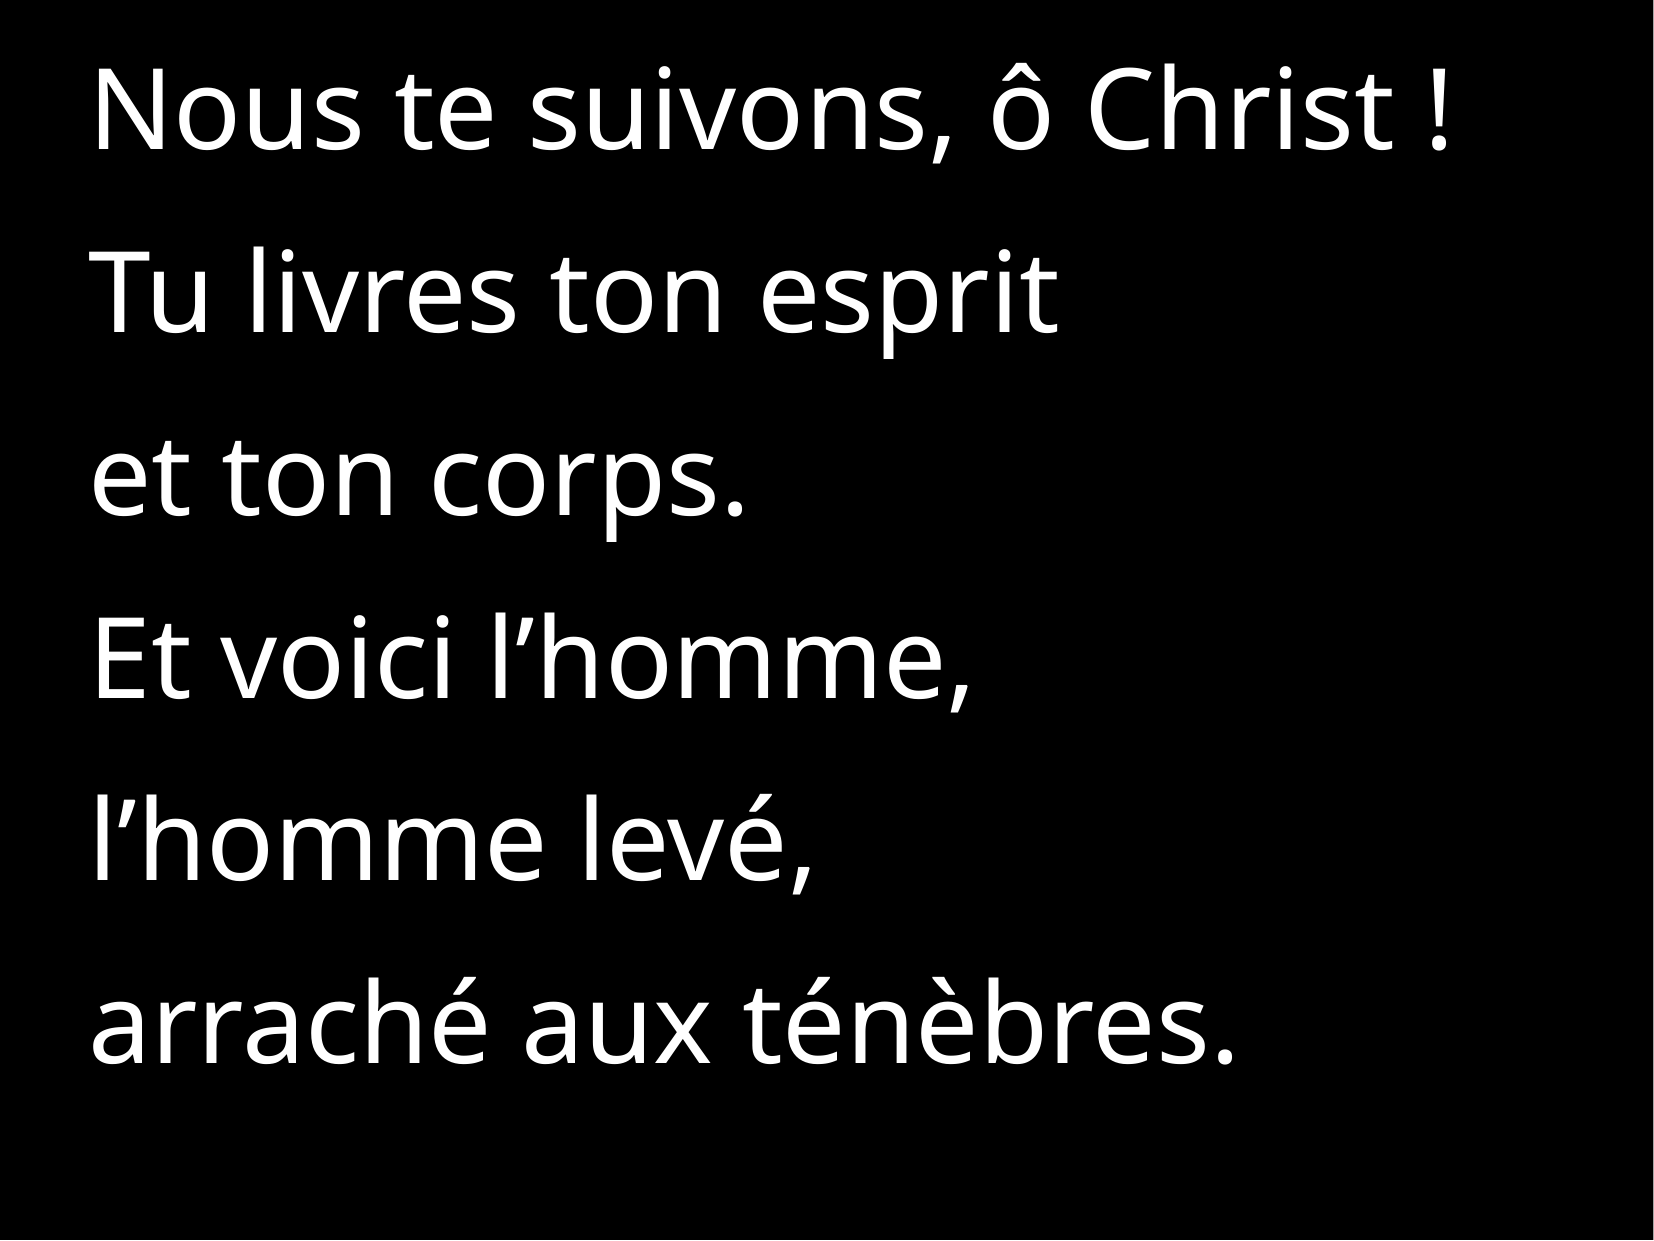

# Nous te suivons, ô Christ !
Tu livres ton esprit
et ton corps.
Et voici l’homme,
l’homme levé,
arraché aux ténèbres.